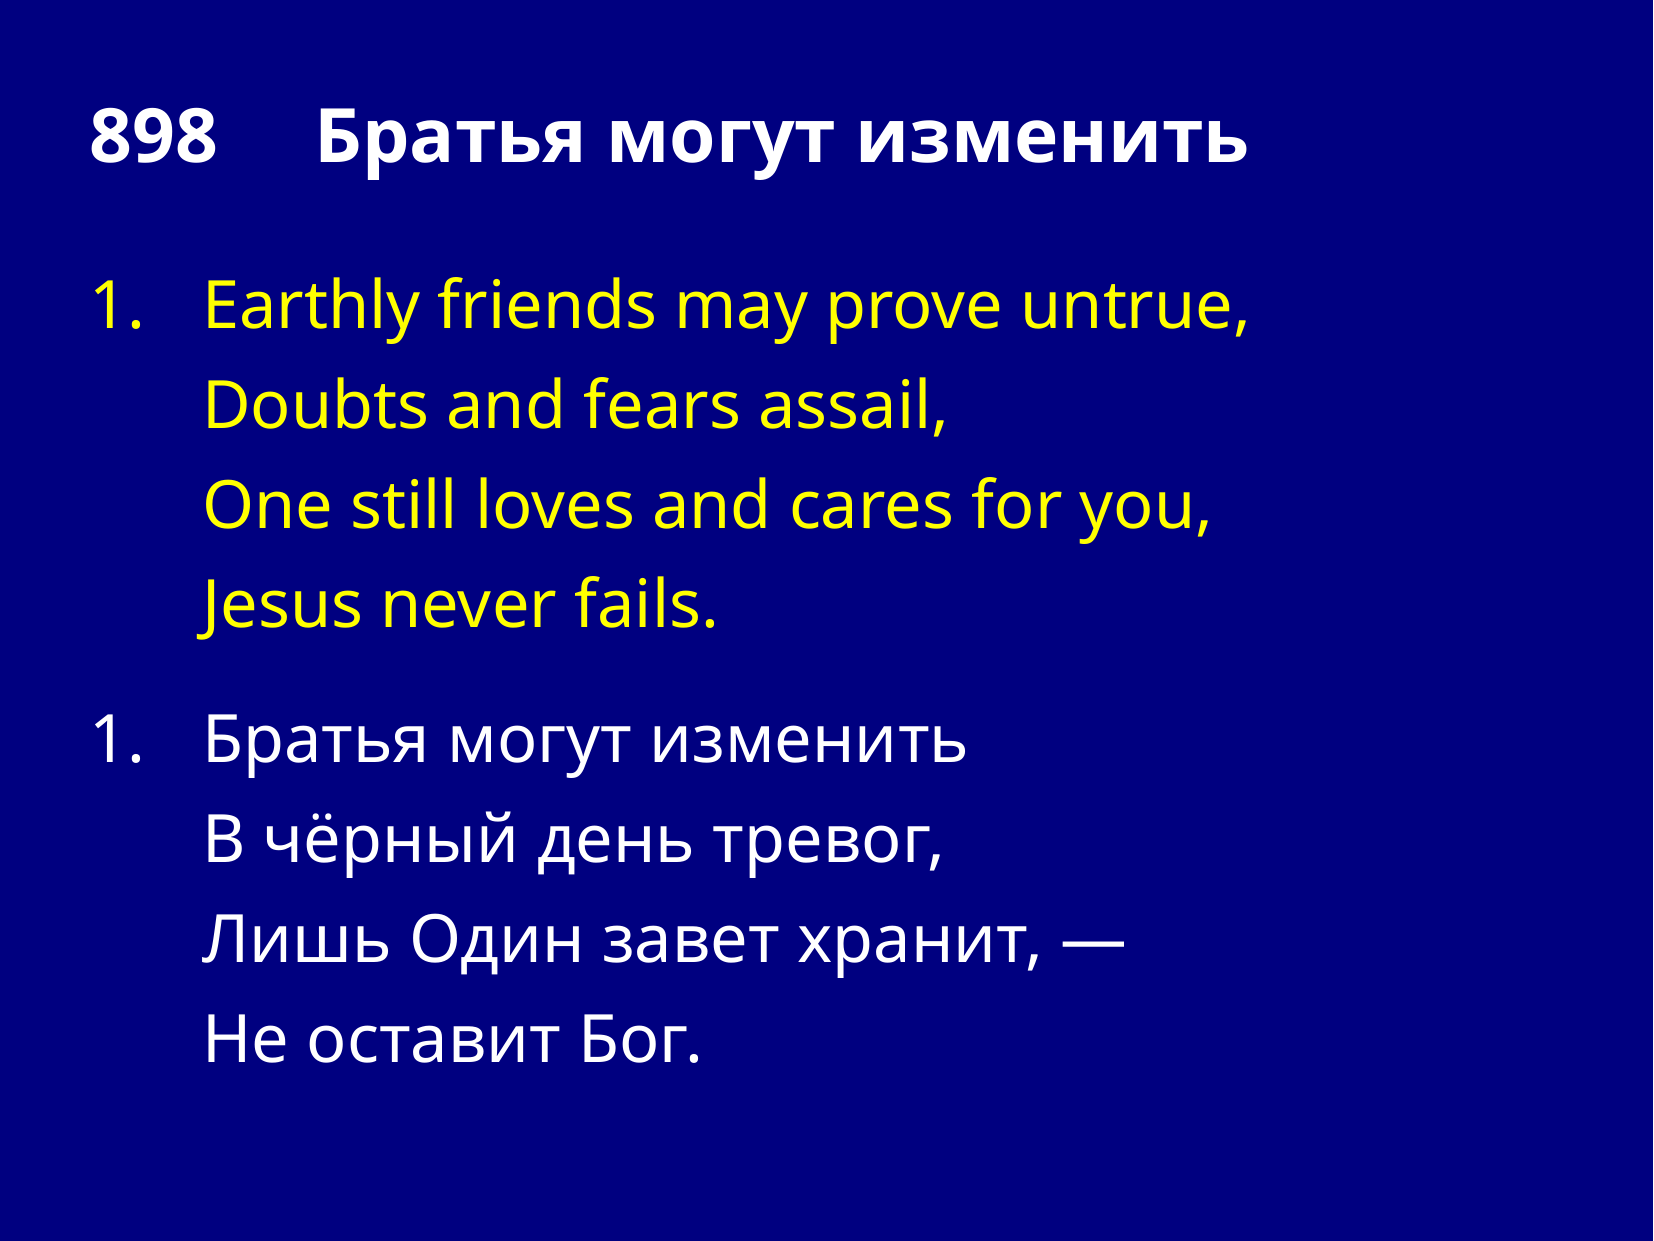

898	Братья могут изменить
1.	Earthly friends may prove untrue,
	Doubts and fears assail,
	One still loves and cares for you,
	Jesus never fails.
1.	Братья могут изменить
	В чёрный день тревог,
	Лишь Один завет хранит, —
	Не оставит Бог.